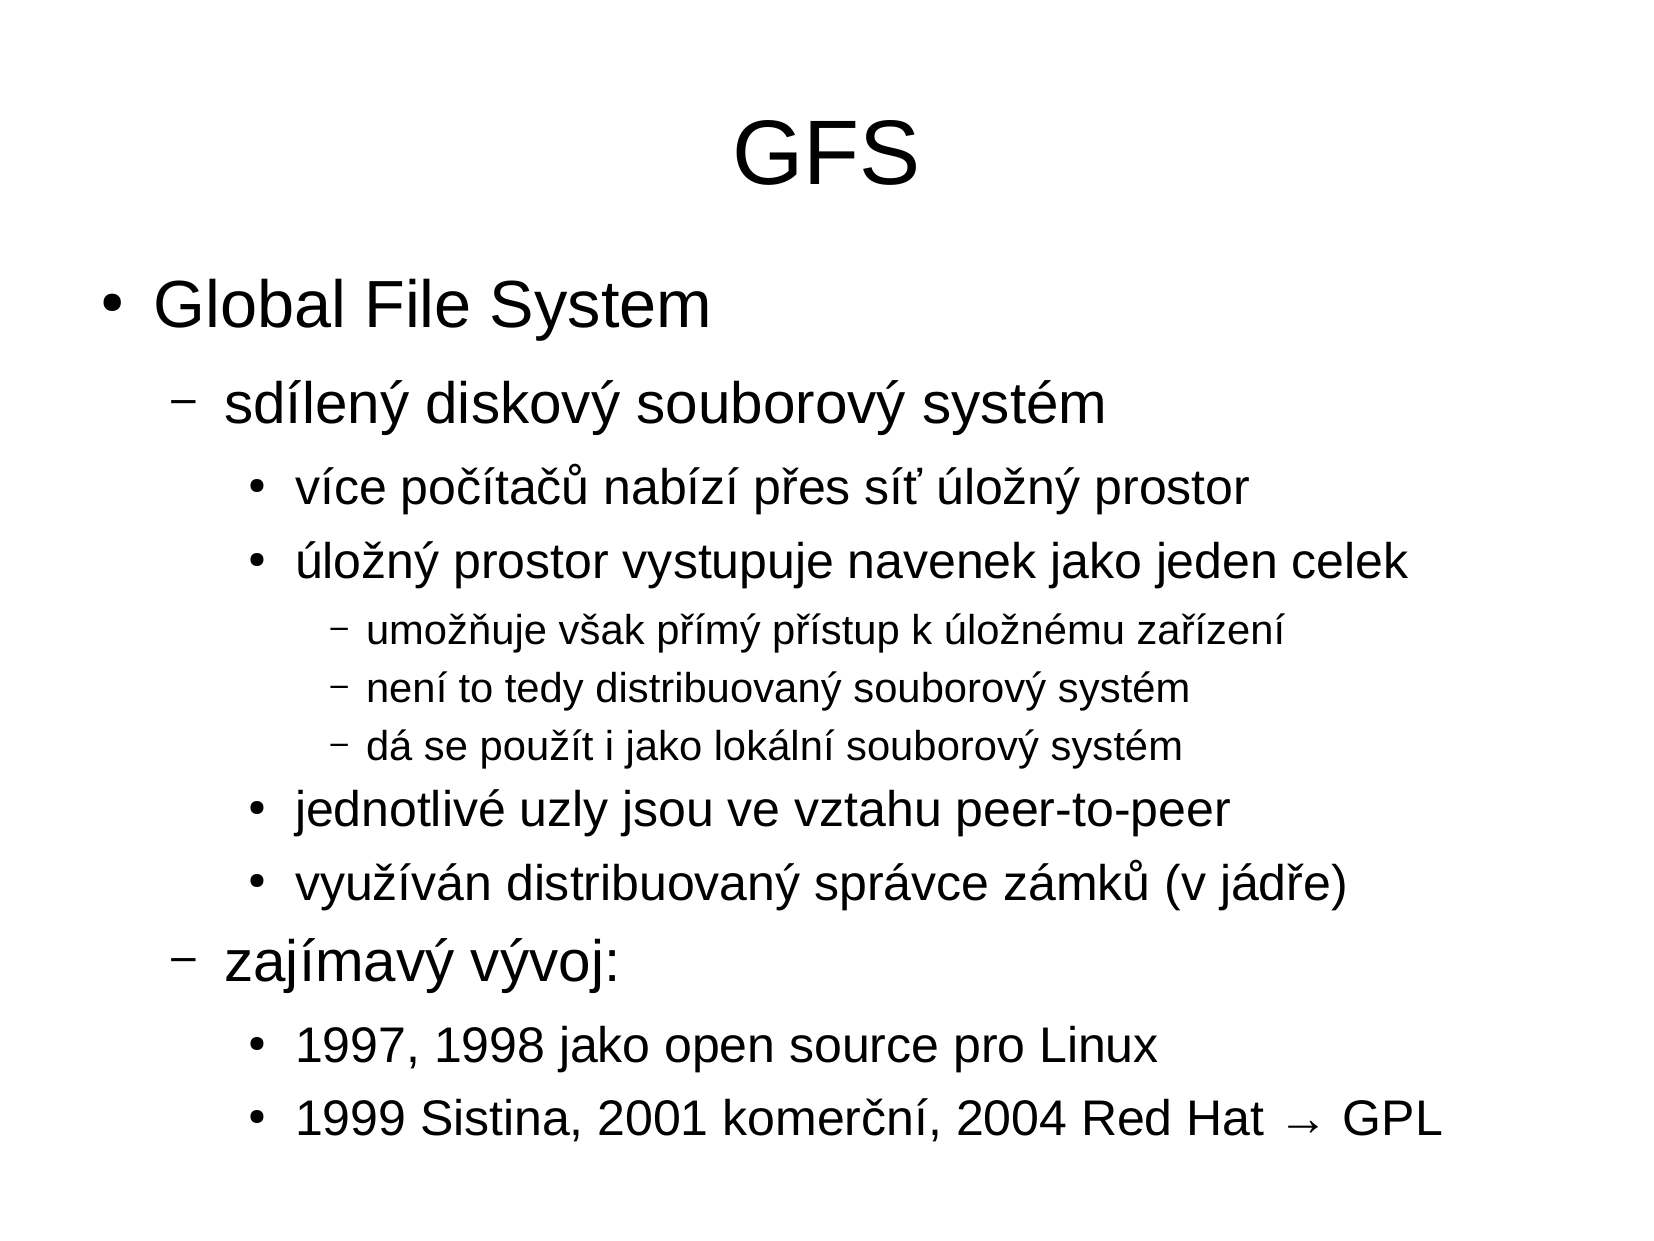

# GFS
Global File System
sdílený diskový souborový systém
více počítačů nabízí přes síť úložný prostor
úložný prostor vystupuje navenek jako jeden celek
umožňuje však přímý přístup k úložnému zařízení
není to tedy distribuovaný souborový systém
dá se použít i jako lokální souborový systém
jednotlivé uzly jsou ve vztahu peer-to-peer
využíván distribuovaný správce zámků (v jádře)
zajímavý vývoj:
1997, 1998 jako open source pro Linux
1999 Sistina, 2001 komerční, 2004 Red Hat → GPL